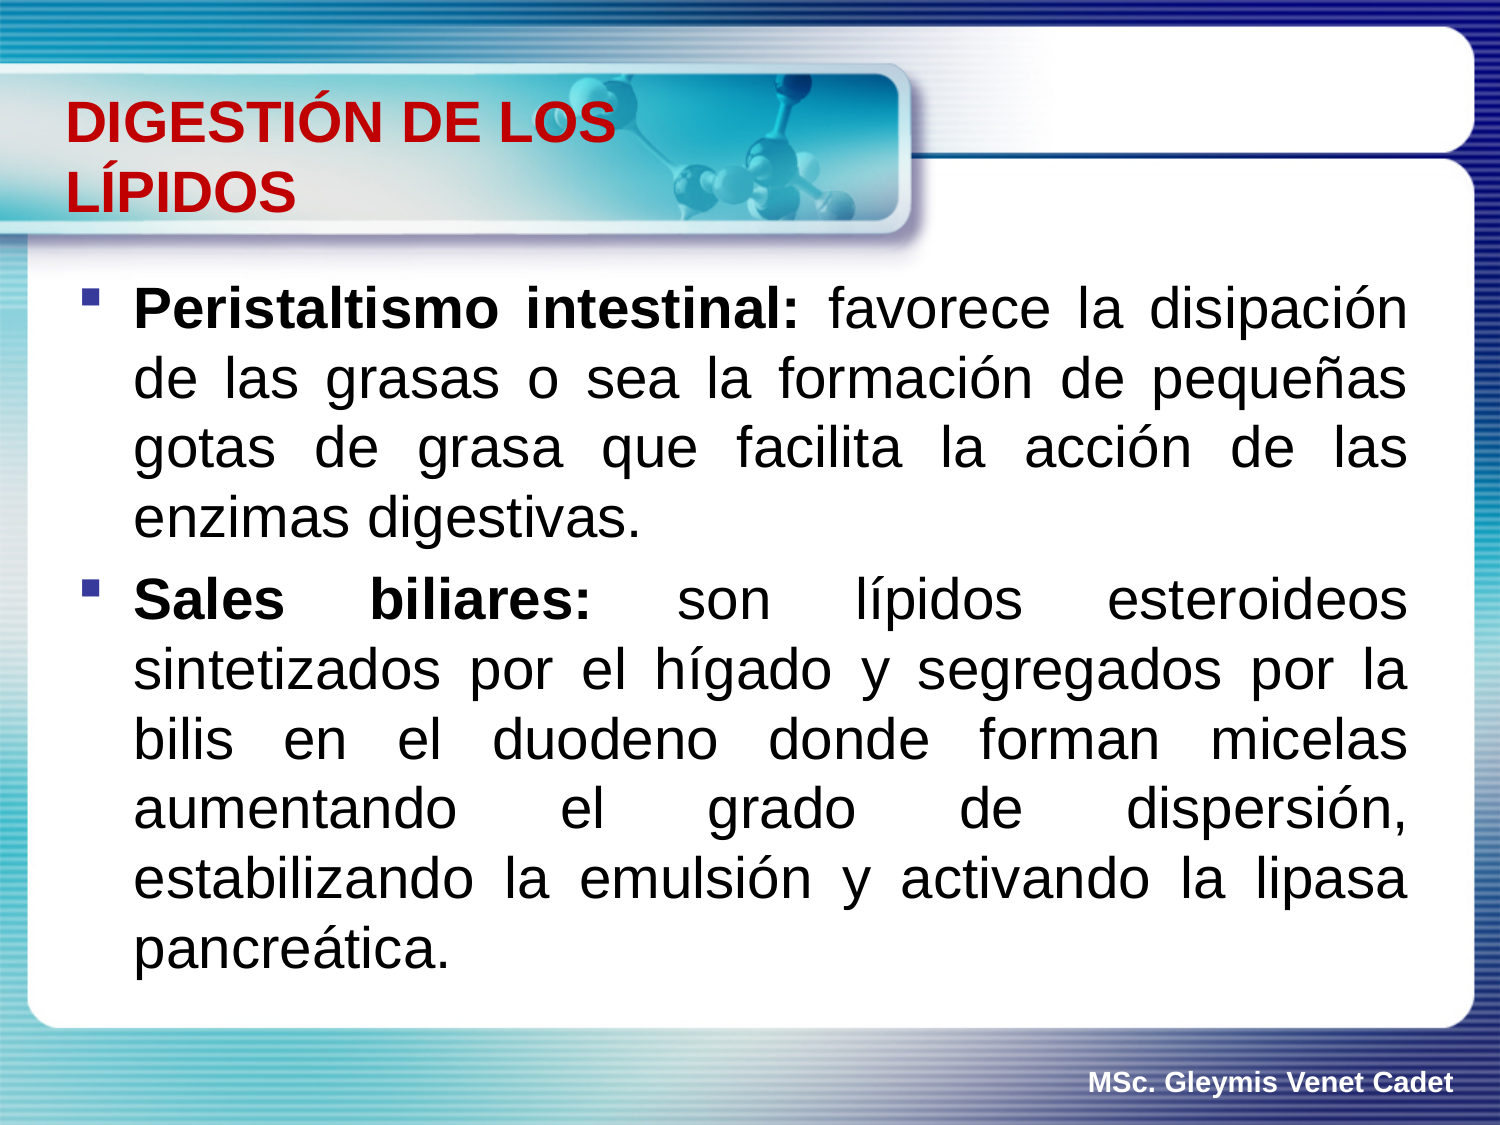

# DIGESTIÓN DE LOS LÍPIDOS
Peristaltismo intestinal: favorece la disipación de las grasas o sea la formación de pequeñas gotas de grasa que facilita la acción de las enzimas digestivas.
Sales biliares: son lípidos esteroideos sintetizados por el hígado y segregados por la bilis en el duodeno donde forman micelas aumentando el grado de dispersión, estabilizando la emulsión y activando la lipasa pancreática.
MSc. Gleymis Venet Cadet